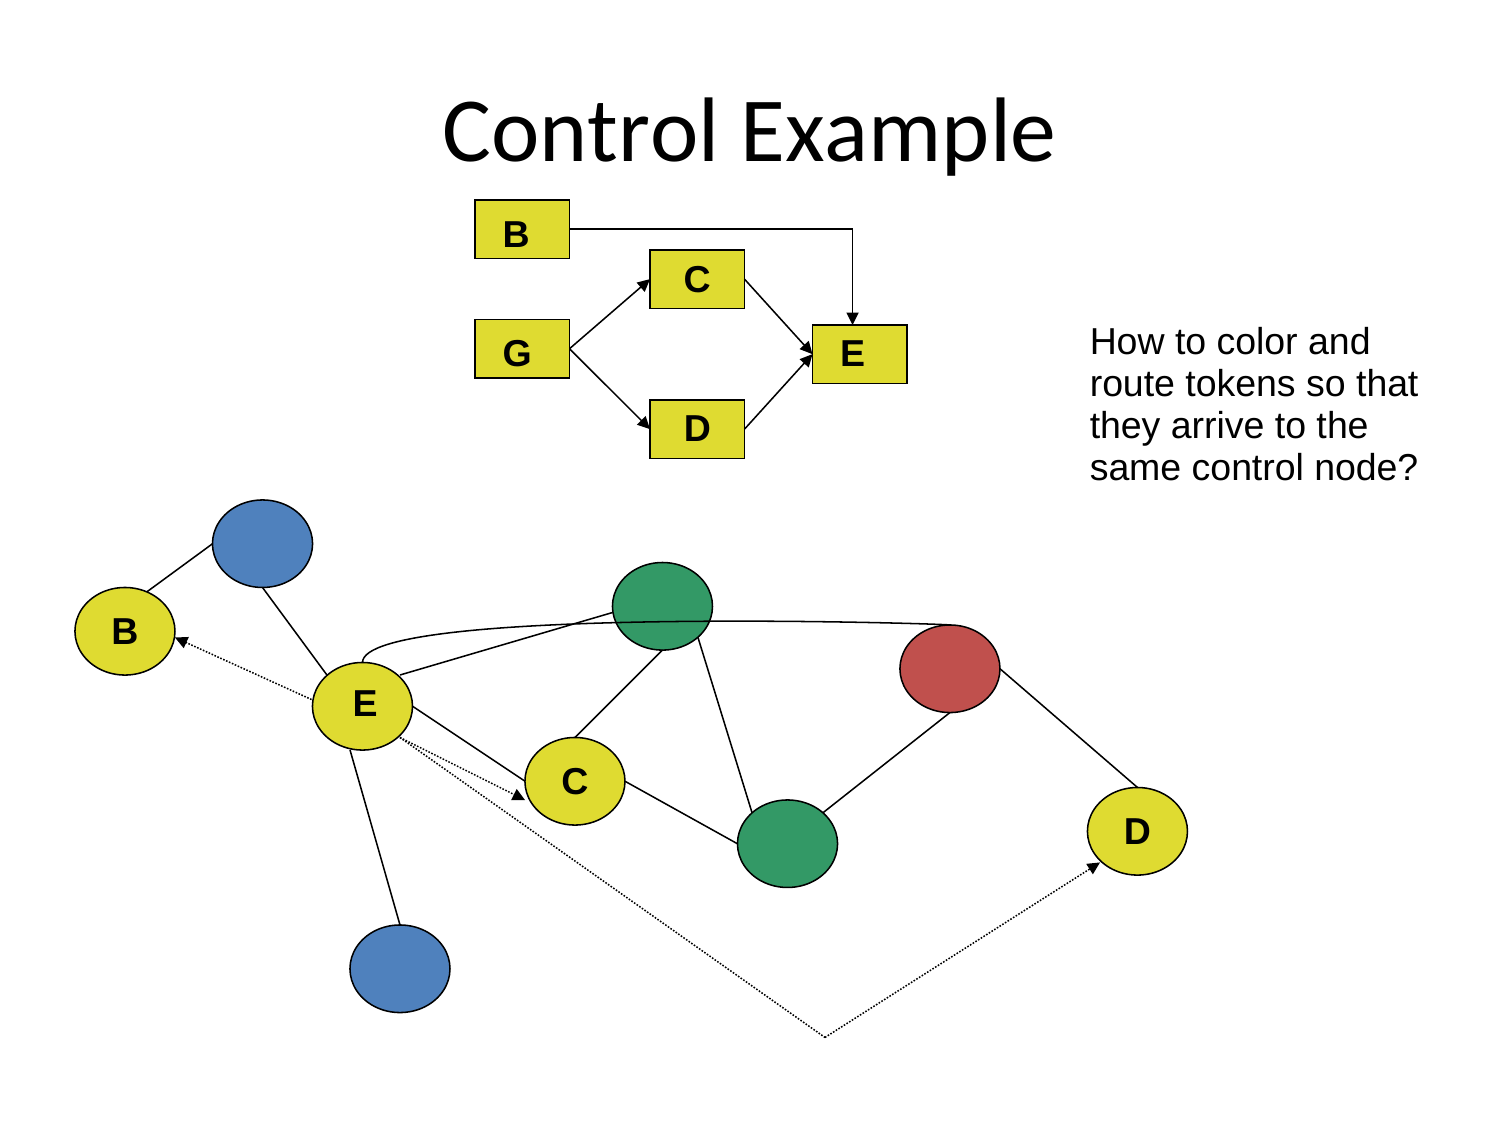

# Control Example
B
C
How to color and route tokens so that they arrive to the same control node?
G
E
 D
B
B
E
C
D